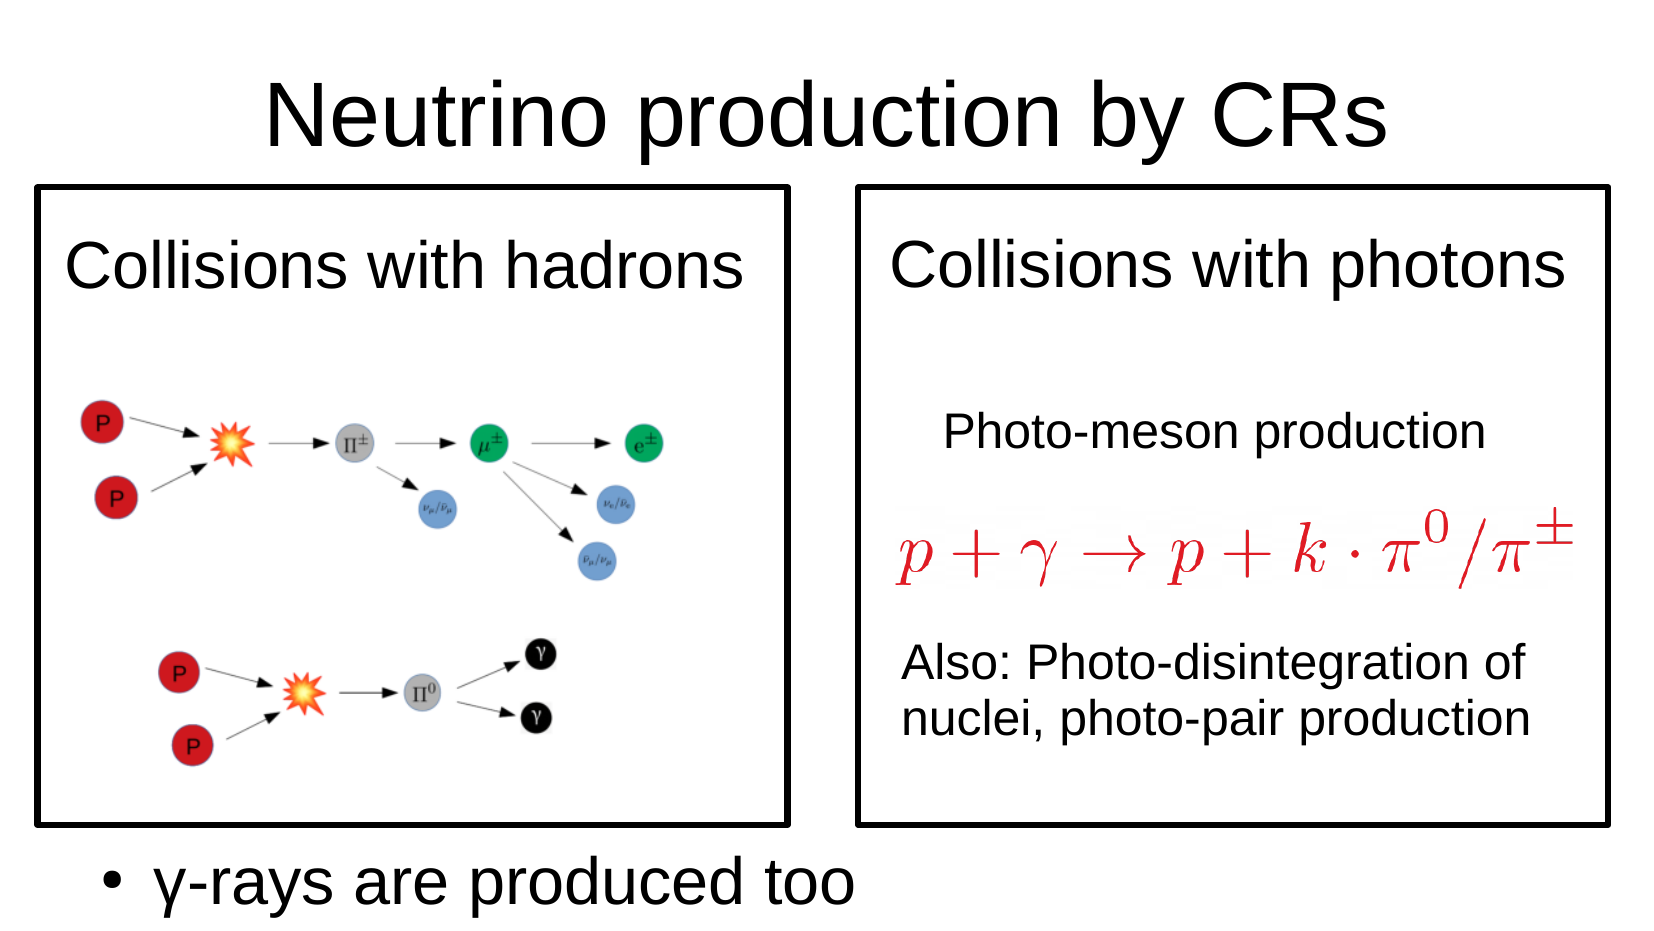

# Neutrino production by CRs
Collisions with photons
Collisions with hadrons
Photo-meson production
Also: Photo-disintegration of nuclei, photo-pair production
γ-rays are produced too